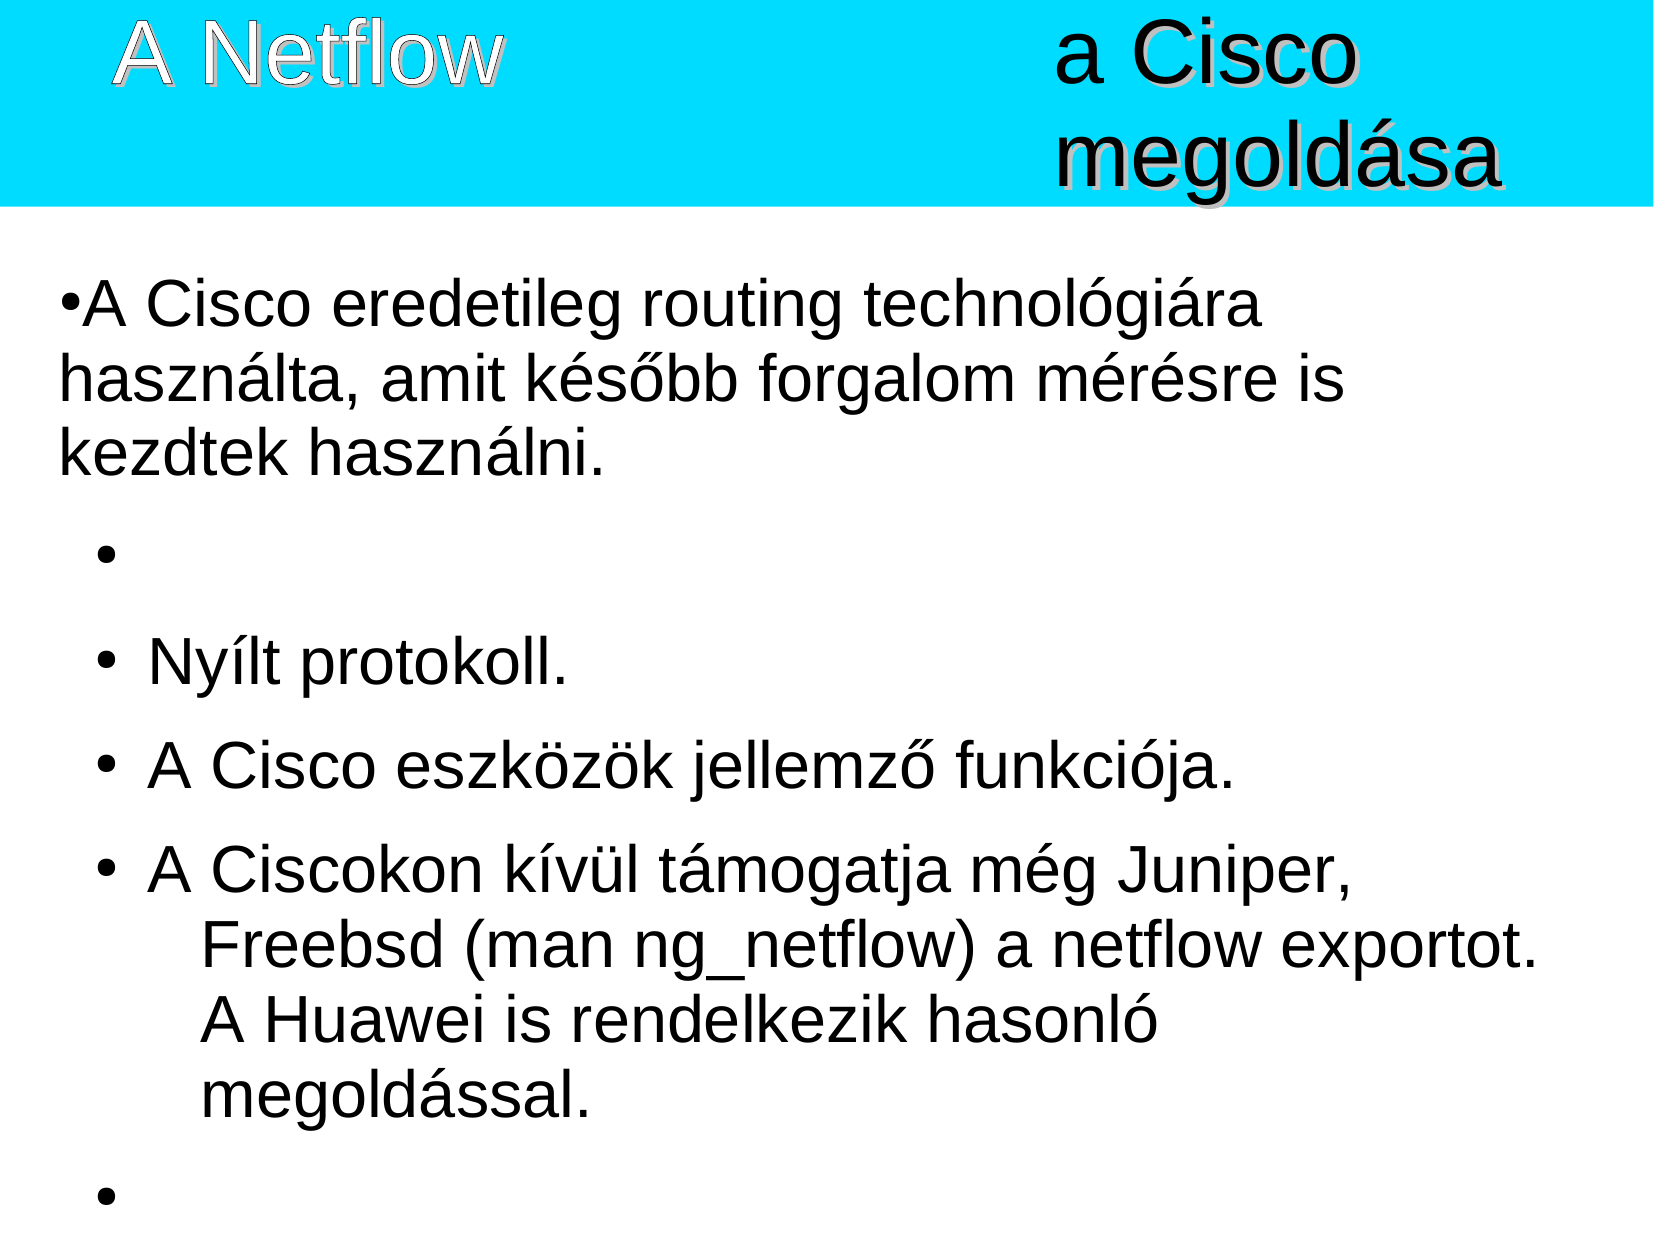

A Netflow	a Cisco 						megoldása
# A Netflow
A Cisco eredetileg routing technológiára használta, amit később forgalom mérésre is kezdtek használni.
Nyílt protokoll.
A Cisco eszközök jellemző funkciója.
A Ciscokon kívül támogatja még Juniper, Freebsd (man ng_netflow) a netflow exportot. A Huawei is rendelkezik hasonló megoldással.